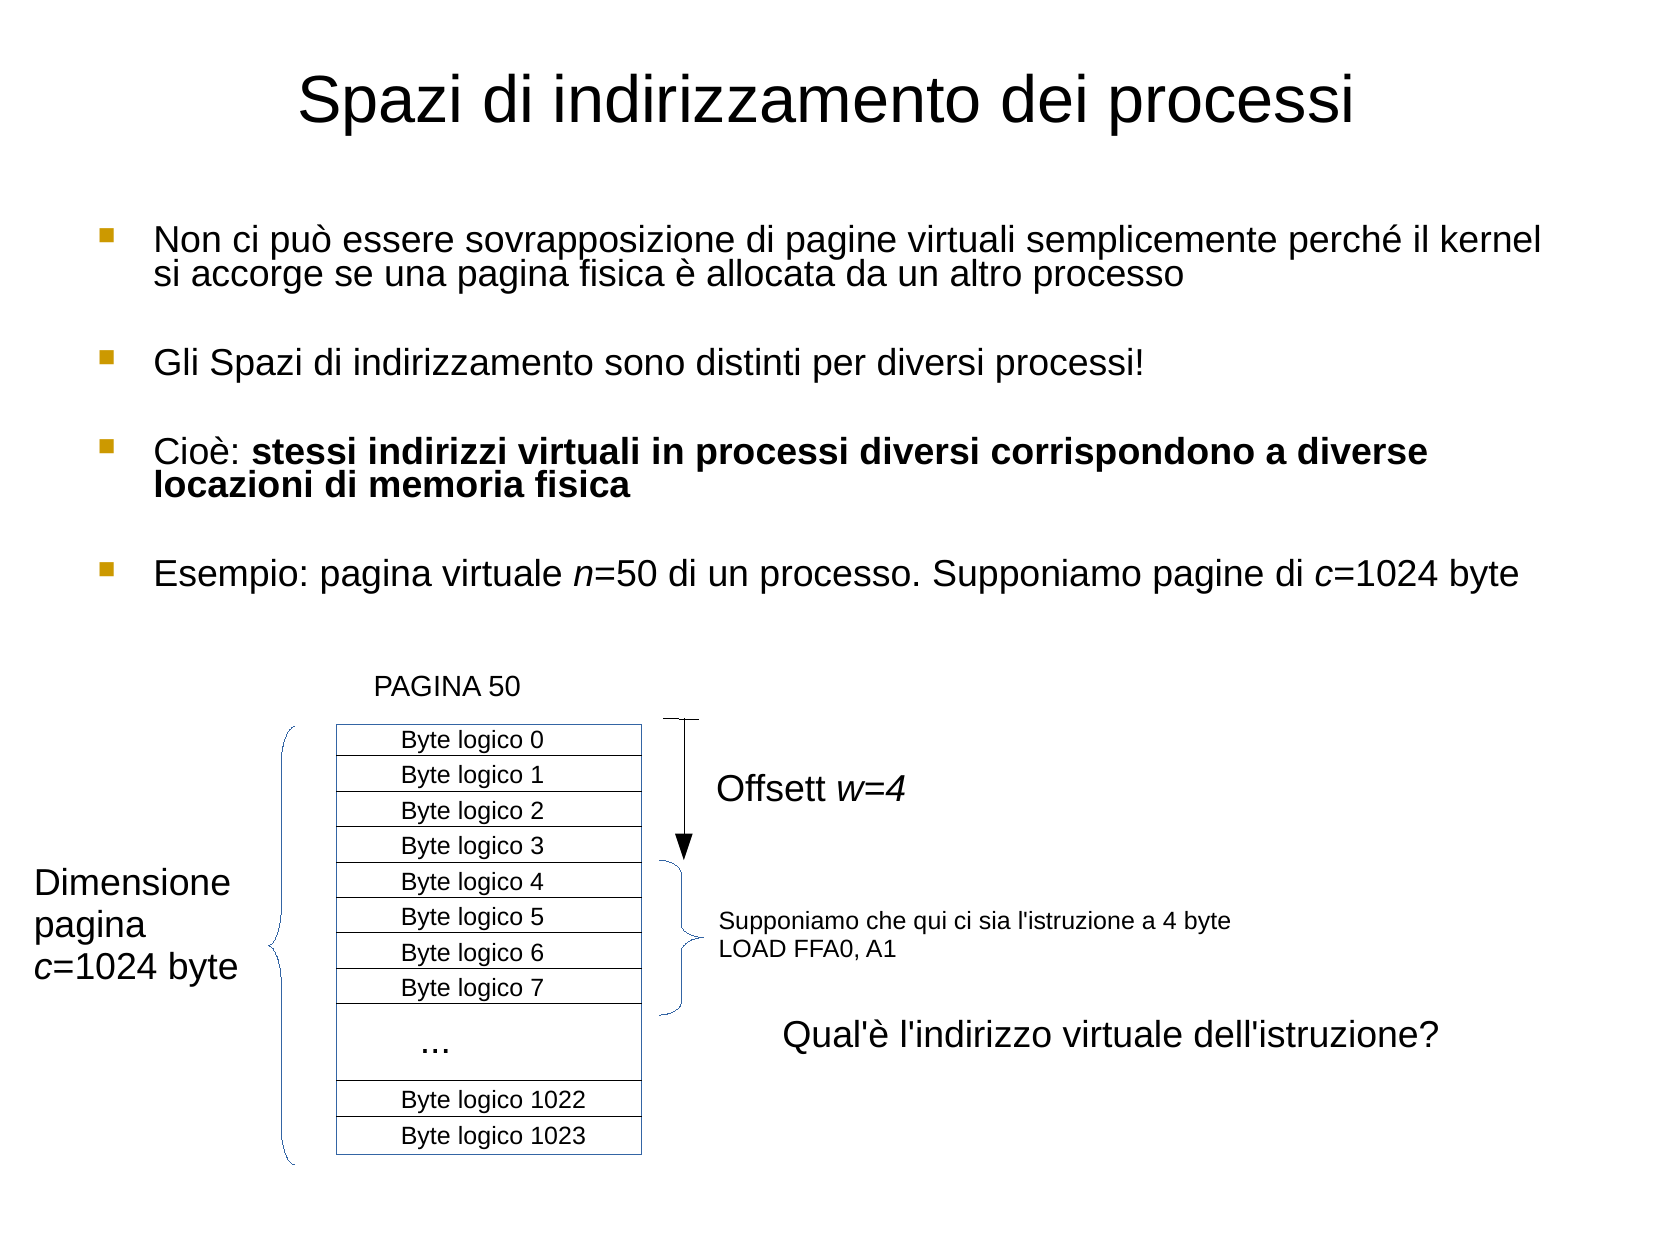

# Spazi di indirizzamento dei processi
Non ci può essere sovrapposizione di pagine virtuali semplicemente perché il kernel si accorge se una pagina fisica è allocata da un altro processo
Gli Spazi di indirizzamento sono distinti per diversi processi!
Cioè: stessi indirizzi virtuali in processi diversi corrispondono a diverse locazioni di memoria fisica
Esempio: pagina virtuale n=50 di un processo. Supponiamo pagine di c=1024 byte
PAGINA 50
Byte logico 0
Byte logico 1
Offsett w=4
Byte logico 2
Byte logico 3
Dimensione pagina
c=1024 byte
Byte logico 4
Byte logico 5
Supponiamo che qui ci sia l'istruzione a 4 byte
LOAD FFA0, A1
Byte logico 6
Byte logico 7
Qual'è l'indirizzo virtuale dell'istruzione?
...
Byte logico 1022
Byte logico 1023